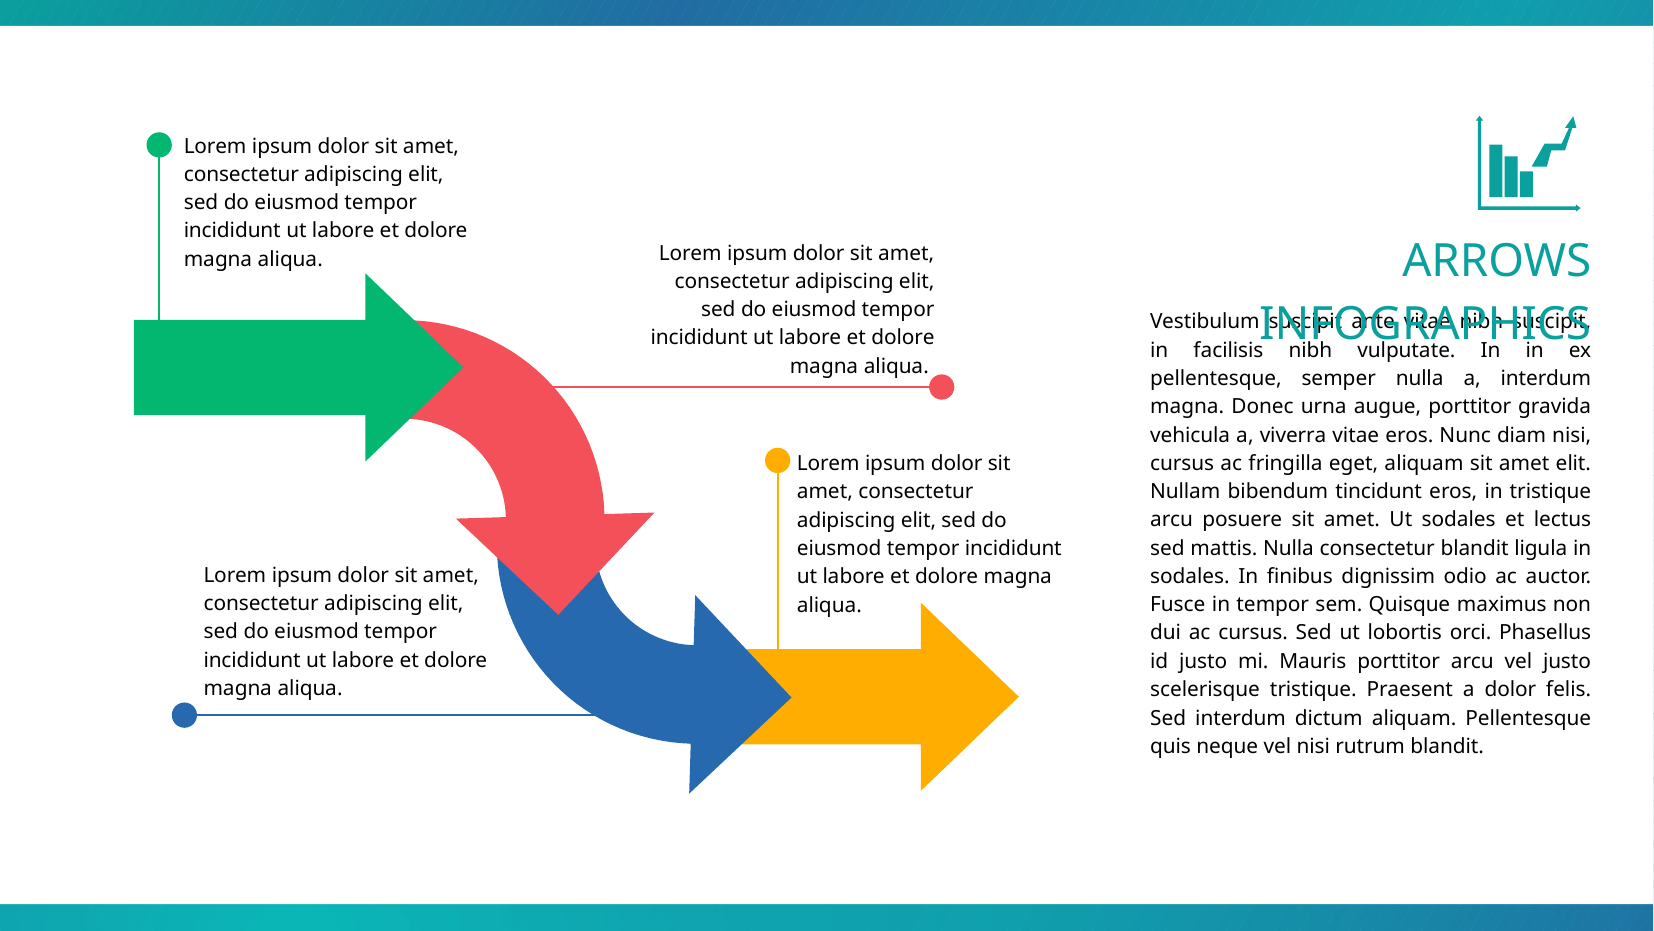

Lorem ipsum dolor sit amet, consectetur adipiscing elit, sed do eiusmod tempor incididunt ut labore et dolore magna aliqua.
ARROWS INFOGRAPHICS
Lorem ipsum dolor sit amet, consectetur adipiscing elit, sed do eiusmod tempor incididunt ut labore et dolore magna aliqua.
Vestibulum suscipit ante vitae nibh suscipit, in facilisis nibh vulputate. In in ex pellentesque, semper nulla a, interdum magna. Donec urna augue, porttitor gravida vehicula a, viverra vitae eros. Nunc diam nisi, cursus ac fringilla eget, aliquam sit amet elit. Nullam bibendum tincidunt eros, in tristique arcu posuere sit amet. Ut sodales et lectus sed mattis. Nulla consectetur blandit ligula in sodales. In finibus dignissim odio ac auctor. Fusce in tempor sem. Quisque maximus non dui ac cursus. Sed ut lobortis orci. Phasellus id justo mi. Mauris porttitor arcu vel justo scelerisque tristique. Praesent a dolor felis. Sed interdum dictum aliquam. Pellentesque quis neque vel nisi rutrum blandit.
Lorem ipsum dolor sit amet, consectetur adipiscing elit, sed do eiusmod tempor incididunt ut labore et dolore magna aliqua.
Lorem ipsum dolor sit amet, consectetur adipiscing elit, sed do eiusmod tempor incididunt ut labore et dolore magna aliqua.